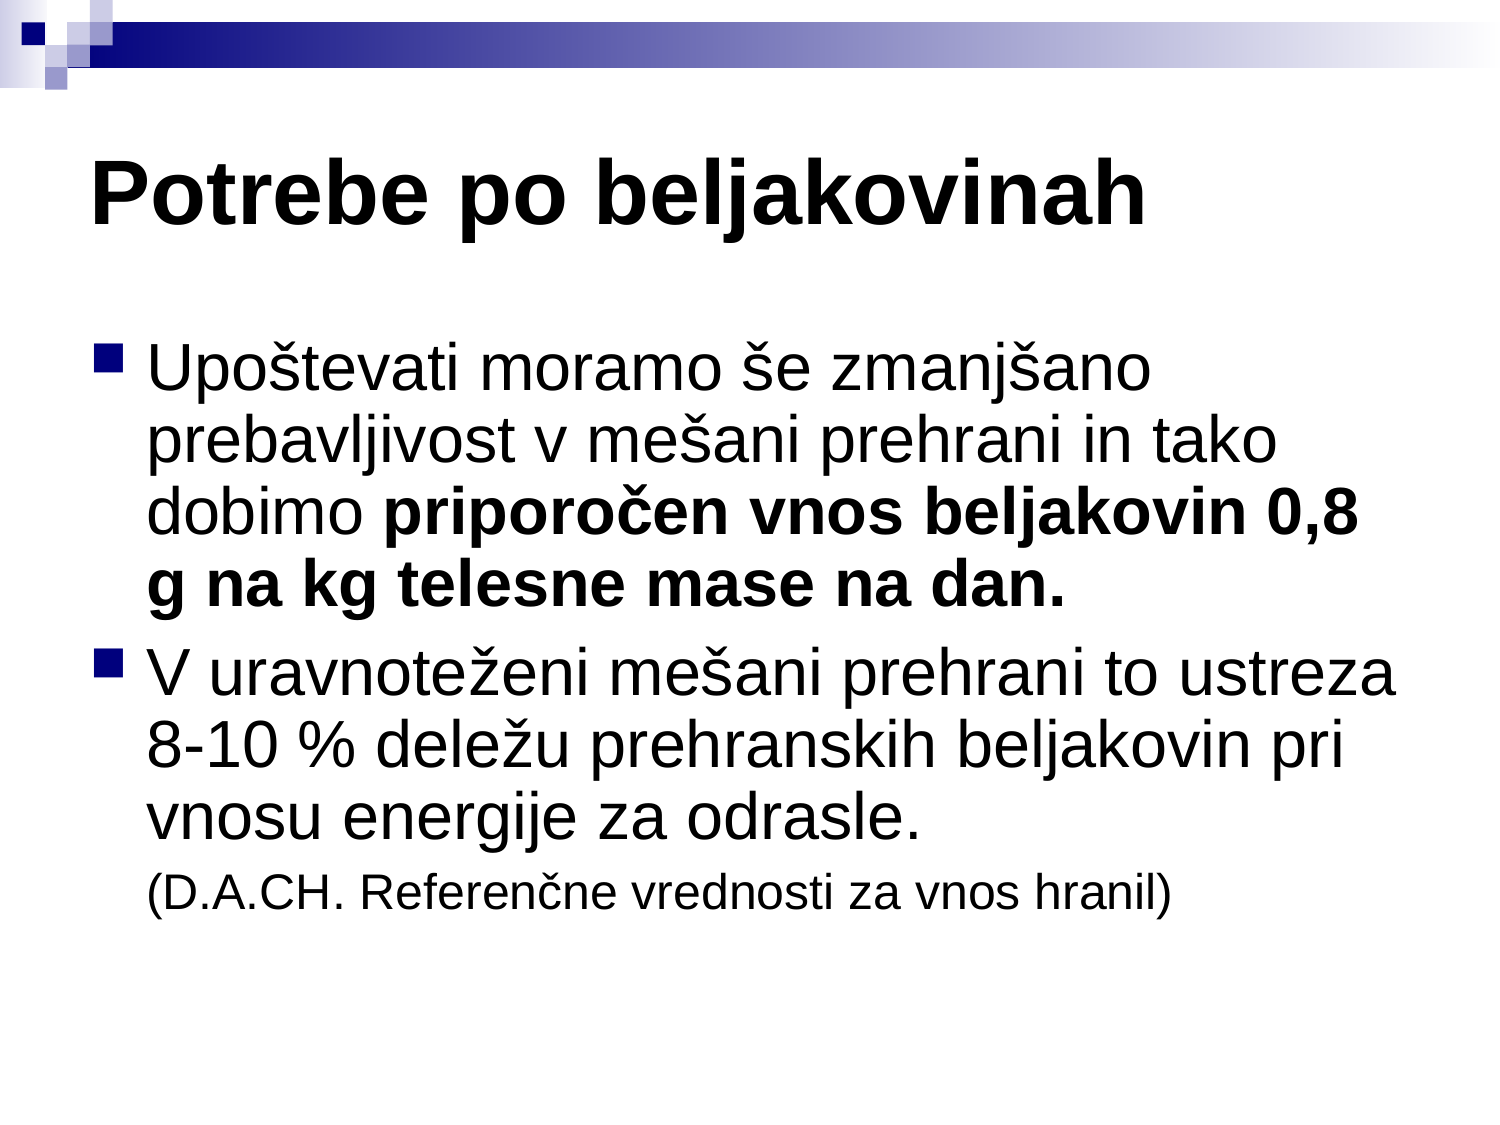

# Potrebe po beljakovinah
Upoštevati moramo še zmanjšano prebavljivost v mešani prehrani in tako dobimo priporočen vnos beljakovin 0,8 g na kg telesne mase na dan.
V uravnoteženi mešani prehrani to ustreza 8-10 % deležu prehranskih beljakovin pri vnosu energije za odrasle.
	(D.A.CH. Referenčne vrednosti za vnos hranil)